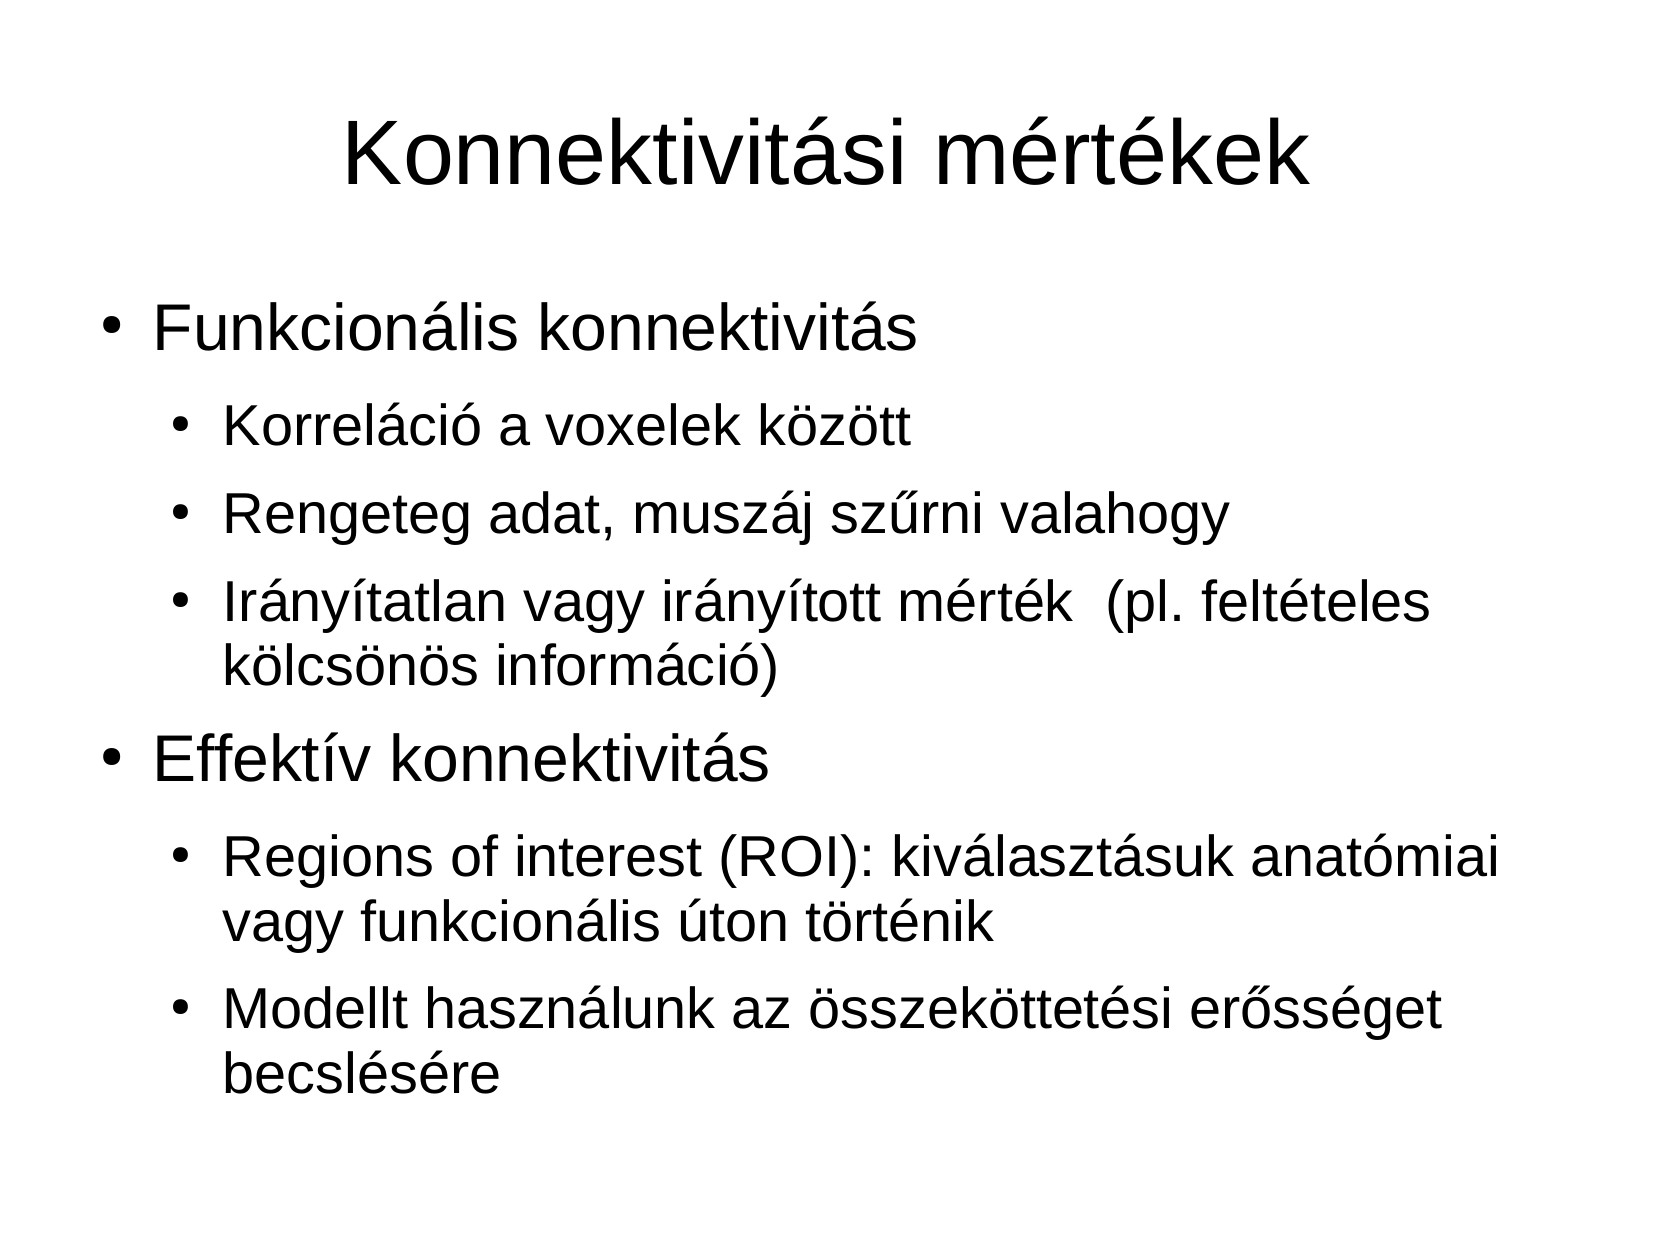

# Konnektivitási mértékek
Funkcionális konnektivitás
Korreláció a voxelek között
Rengeteg adat, muszáj szűrni valahogy
Irányítatlan vagy irányított mérték (pl. feltételes kölcsönös információ)
Effektív konnektivitás
Regions of interest (ROI): kiválasztásuk anatómiai vagy funkcionális úton történik
Modellt használunk az összeköttetési erősséget becslésére